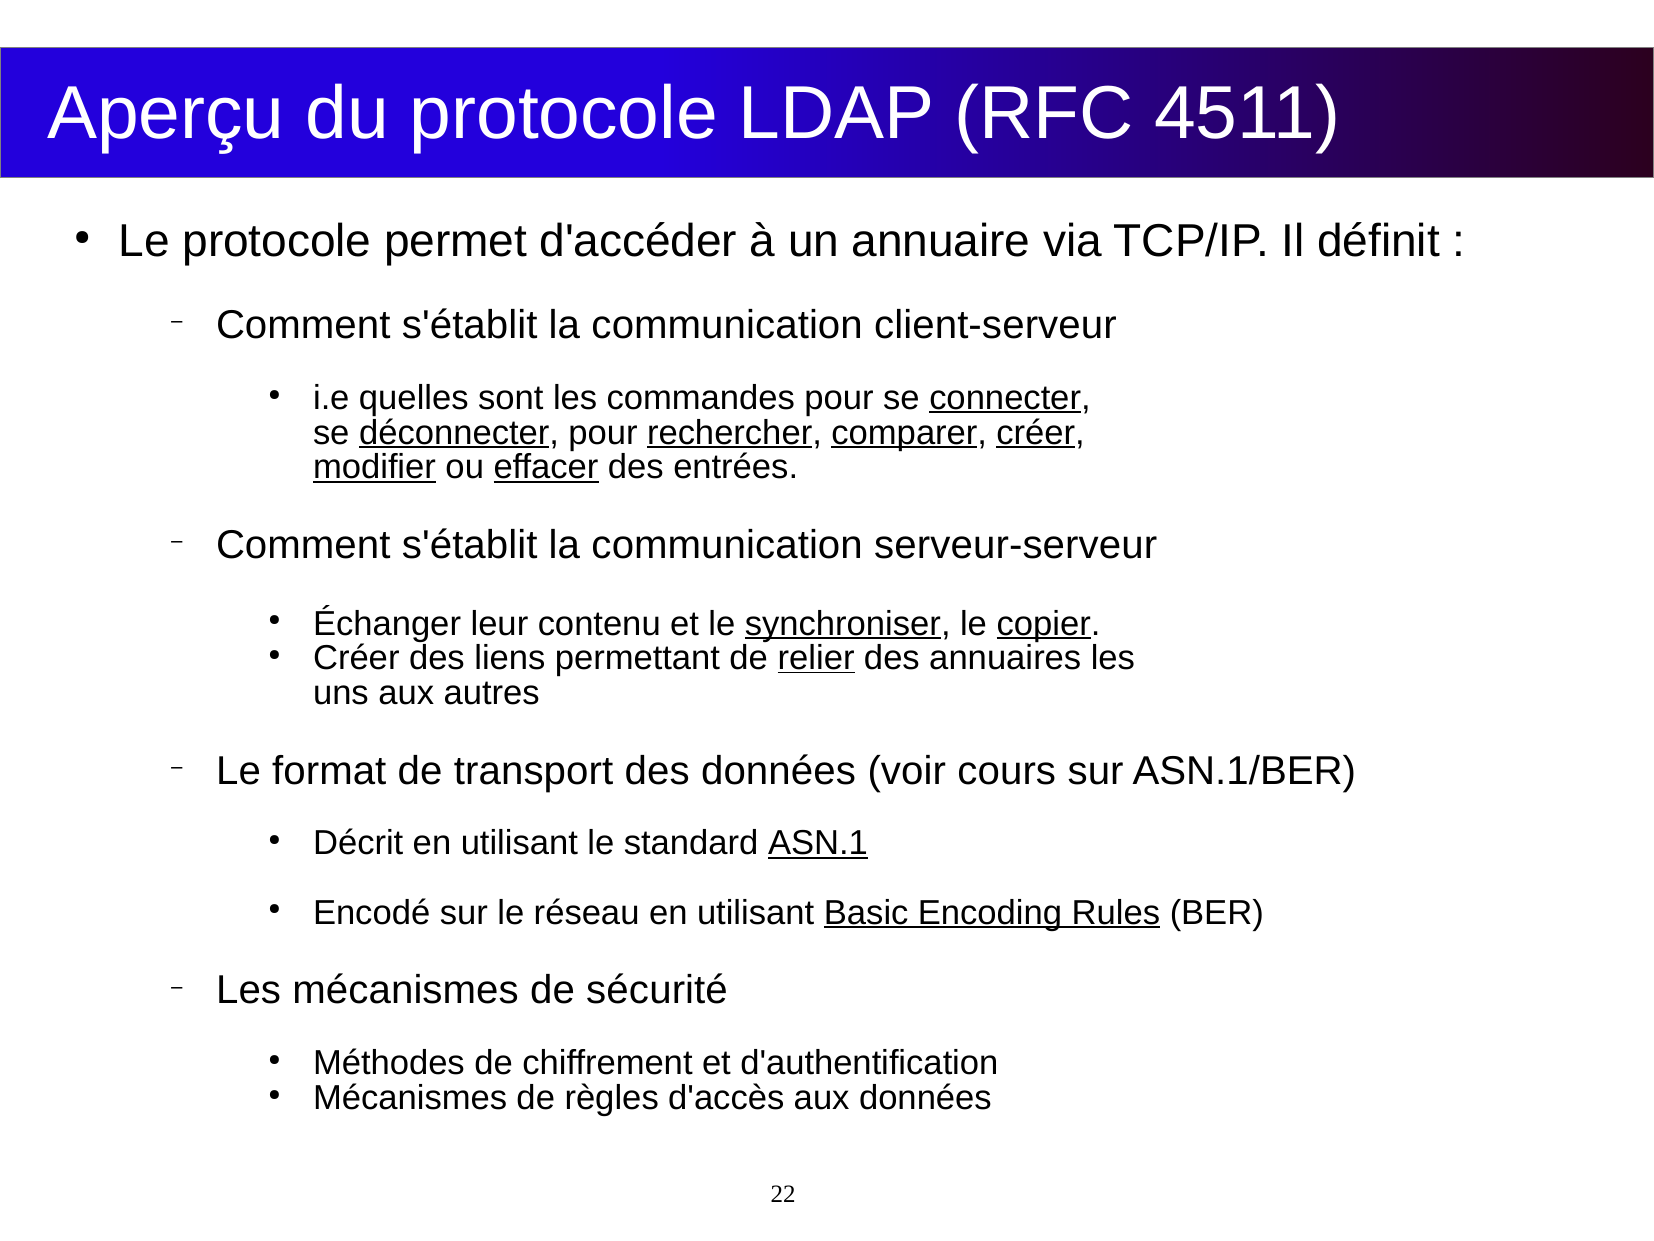

# Aperçu du protocole LDAP (RFC 4511)
Le protocole permet d'accéder à un annuaire via TCP/IP. Il définit :
Comment s'établit la communication client-serveur
i.e quelles sont les commandes pour se connecter,
se déconnecter, pour rechercher, comparer, créer,
modifier ou effacer des entrées.
Comment s'établit la communication serveur-serveur
Échanger leur contenu et le synchroniser, le copier.
Créer des liens permettant de relier des annuaires les
uns aux autres
Le format de transport des données (voir cours sur ASN.1/BER)
Décrit en utilisant le standard ASN.1
Encodé sur le réseau en utilisant Basic Encoding Rules (BER)
Les mécanismes de sécurité
Méthodes de chiffrement et d'authentification
Mécanismes de règles d'accès aux données